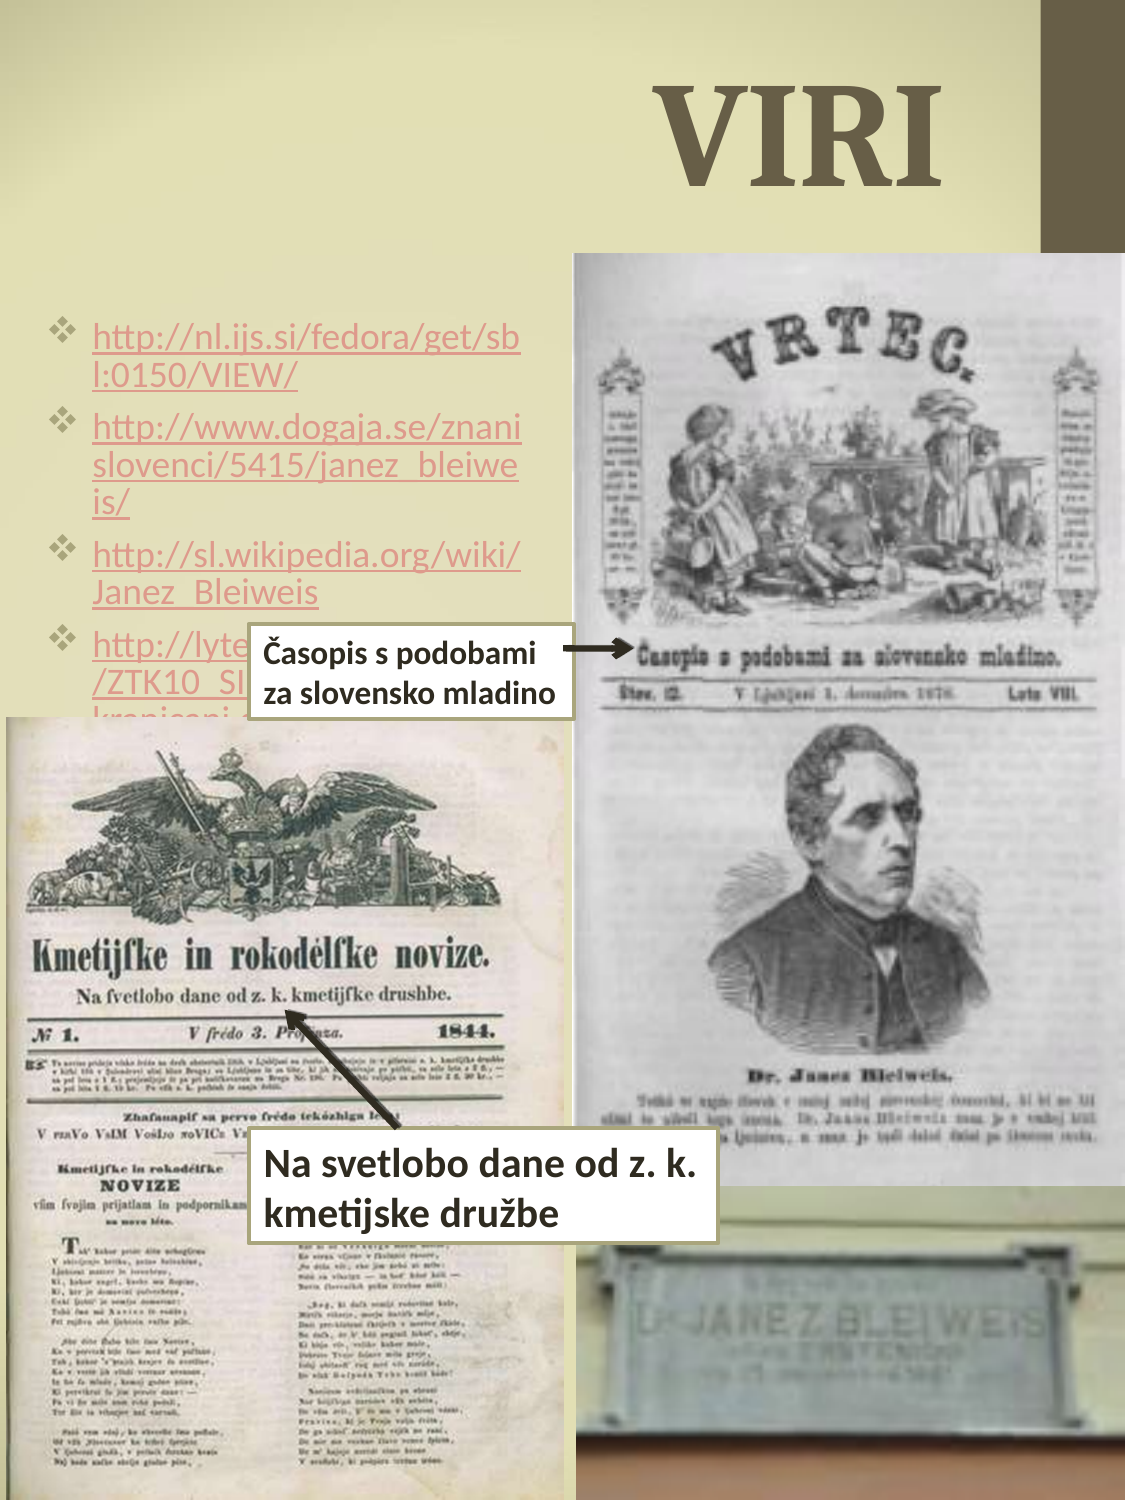

# viri
http://nl.ijs.si/fedora/get/sbl:0150/VIEW/
http://www.dogaja.se/znanislovenci/5415/janez_bleiweis/
http://sl.wikipedia.org/wiki/Janez_Bleiweis
http://lytee.tourism-kranj.si/ZTK10_SI,,o_kranju,znani_kranjcani,dr._janez_bleiweis.htm
Zato pa še živimo - Peter Colnar
Učbenik
Časopis s podobami za slovensko mladino
Na svetlobo dane od z. k. kmetijske družbe